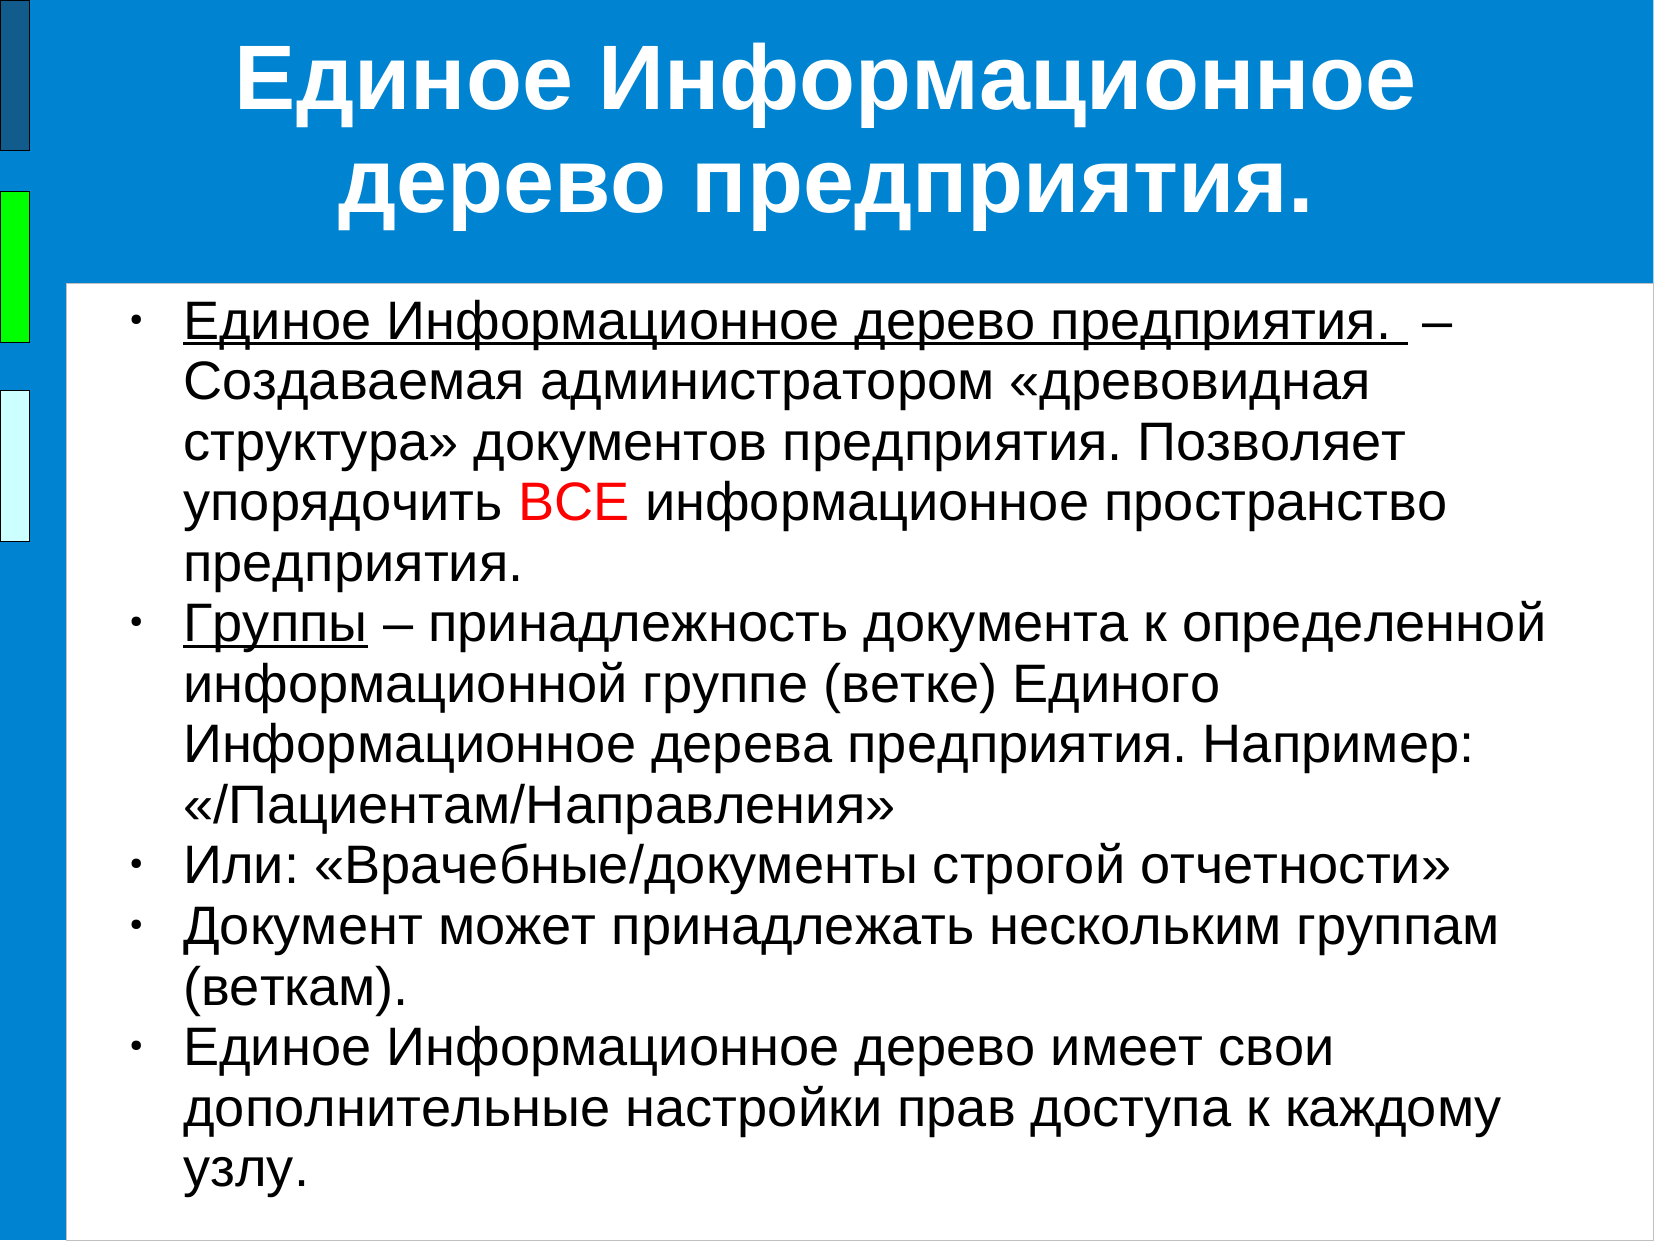

# Единое Информационное дерево предприятия.
Единое Информационное дерево предприятия. – Создаваемая администратором «древовидная структура» документов предприятия. Позволяет упорядочить ВСЕ информационное пространство предприятия.
Группы – принадлежность документа к определенной информационной группе (ветке) Единого Информационное дерева предприятия. Например: «/Пациентам/Направления»
Или: «Врачебные/документы строгой отчетности»
Документ может принадлежать нескольким группам (веткам).
Единое Информационное дерево имеет свои дополнительные настройки прав доступа к каждому узлу.
ООО "Альфа-Интегрум", 2013г.